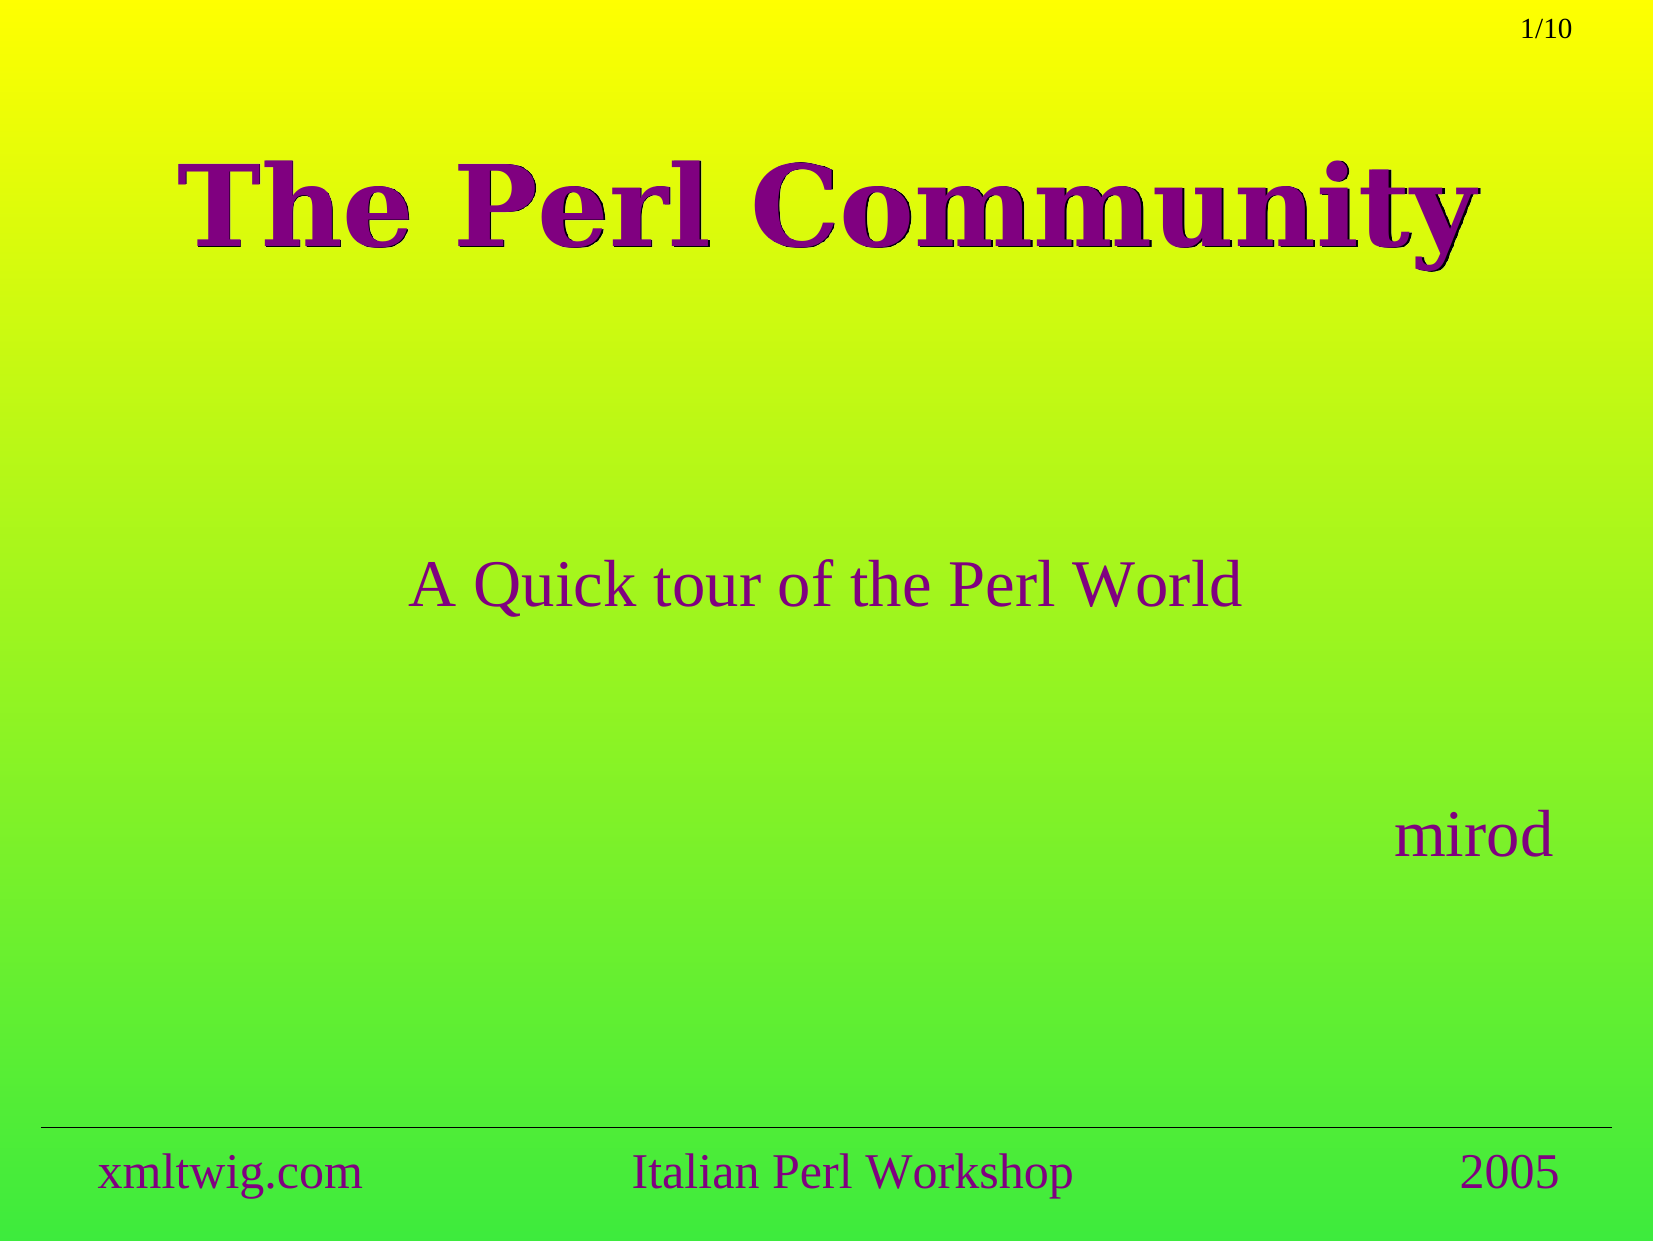

The Perl Community
# A Quick tour of the Perl World
mirod